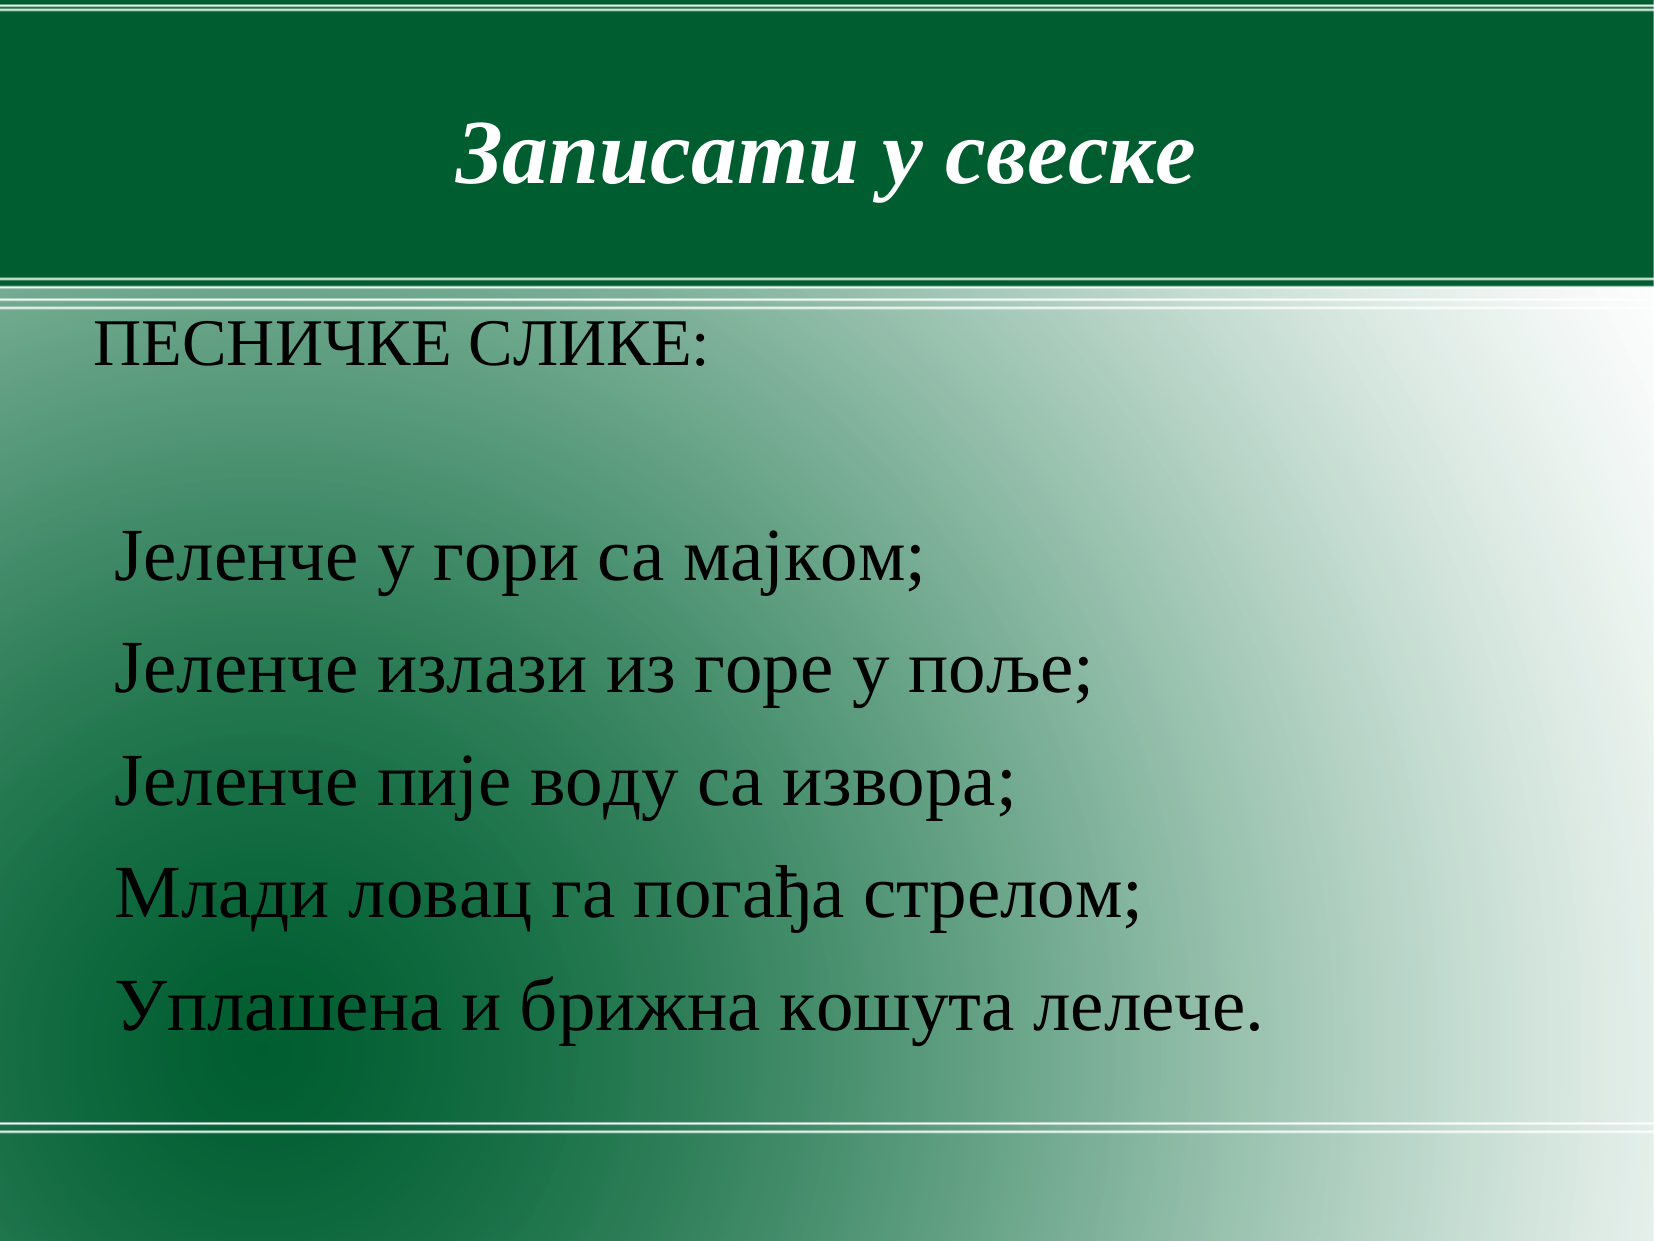

# Записати у свеске
 ПЕСНИЧКЕ СЛИКЕ:
Јеленче у гори са мајком;
Јеленче излази из горе у поље;
Јеленче пије воду са извора;
Млади ловац га погађа стрелом;
Уплашена и брижна кошута лелече.